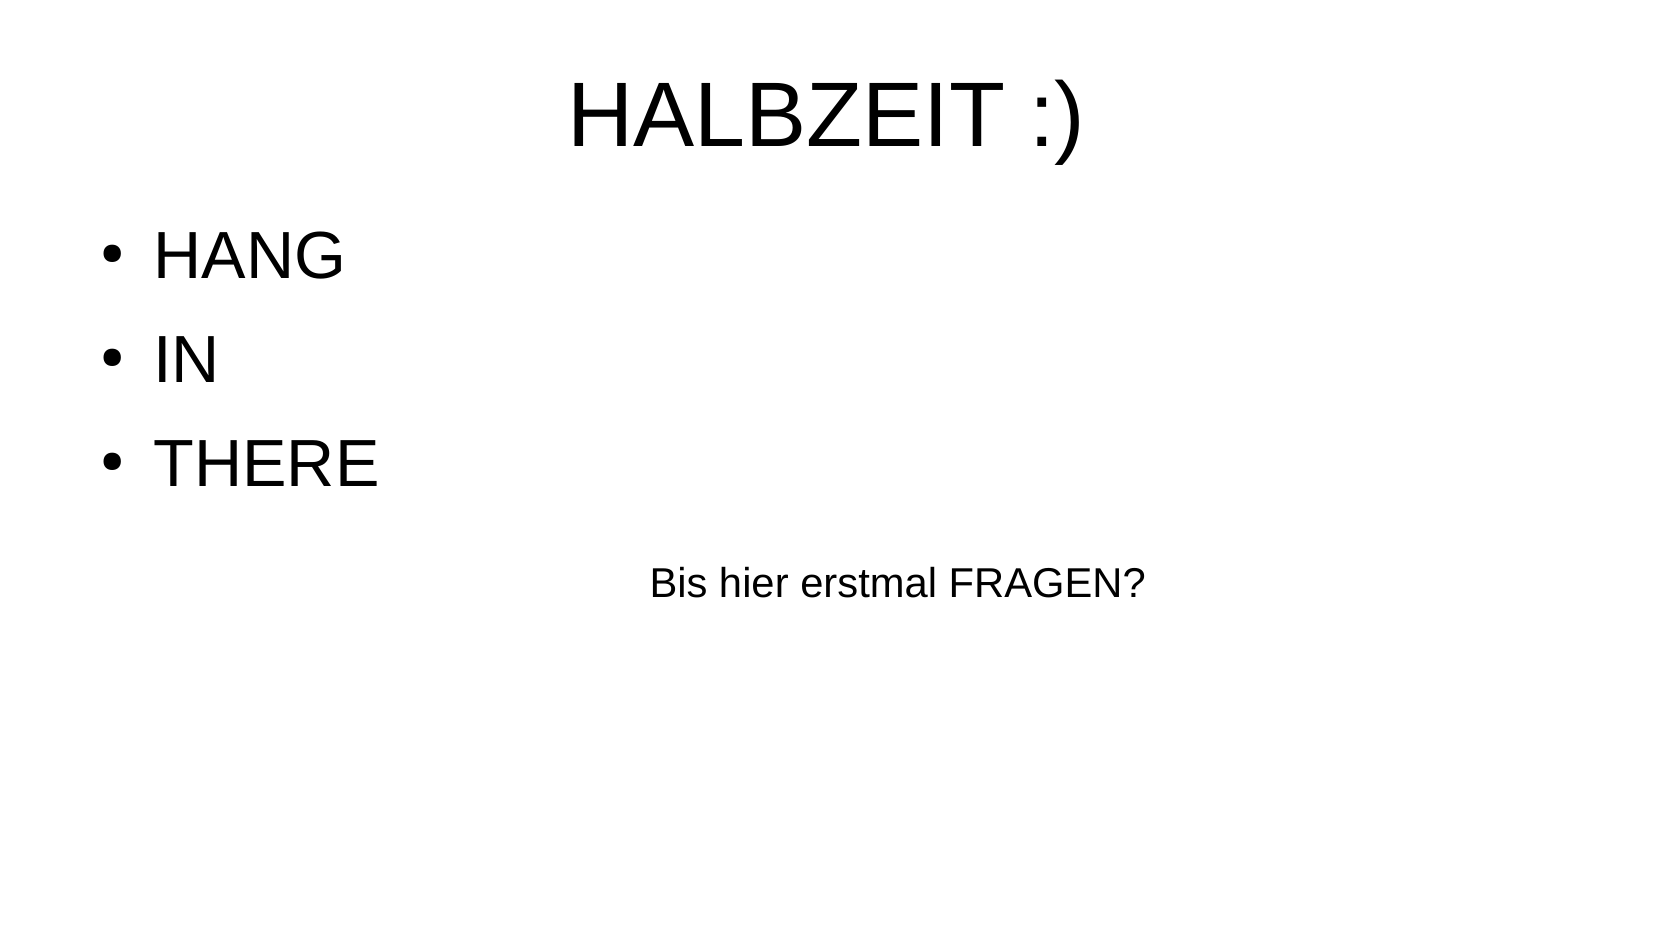

# HALBZEIT :)
HANG
IN
THERE
Bis hier erstmal FRAGEN?